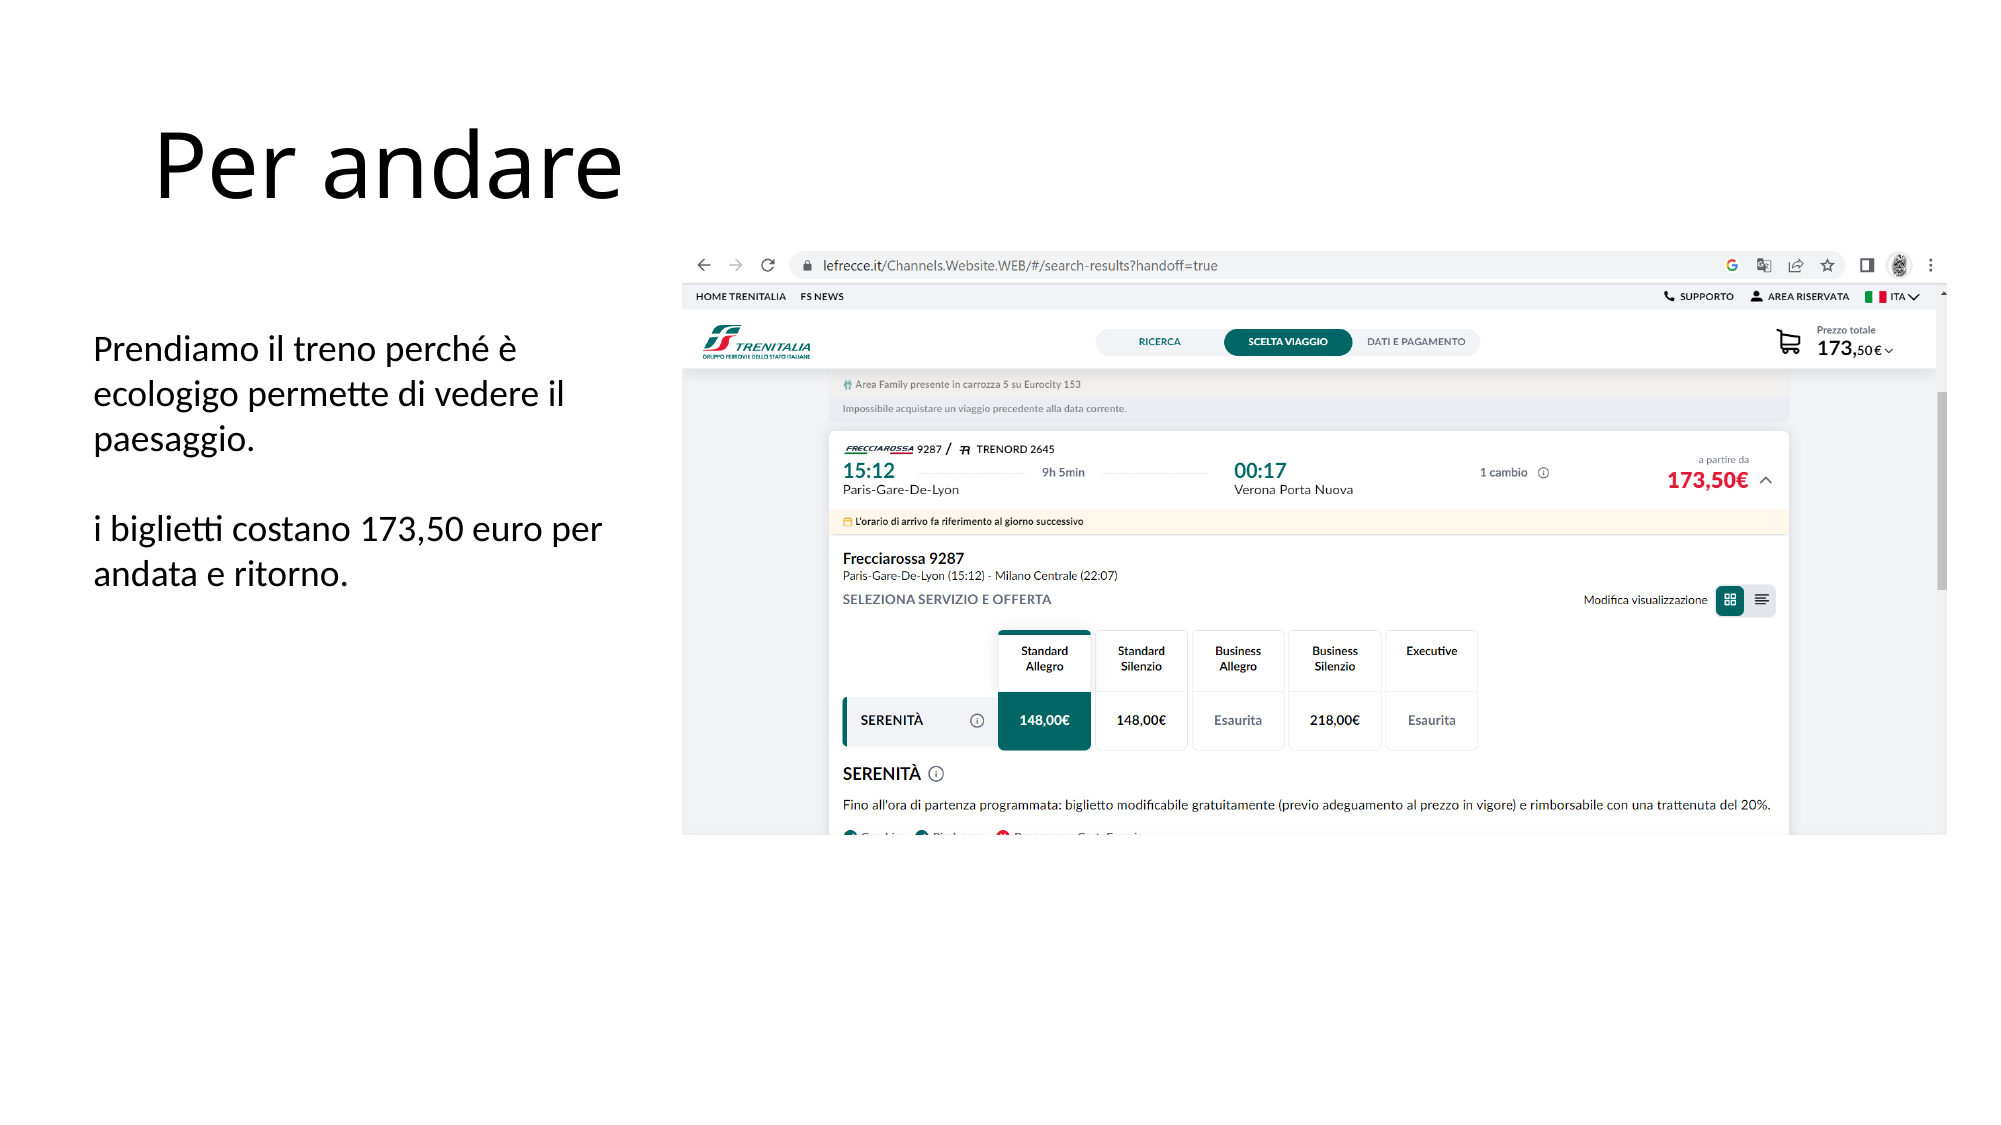

# Per andare
Prendiamo il treno perché è ecologigo permette di vedere il paesaggio.
i biglietti costano 173,50 euro per andata e ritorno.